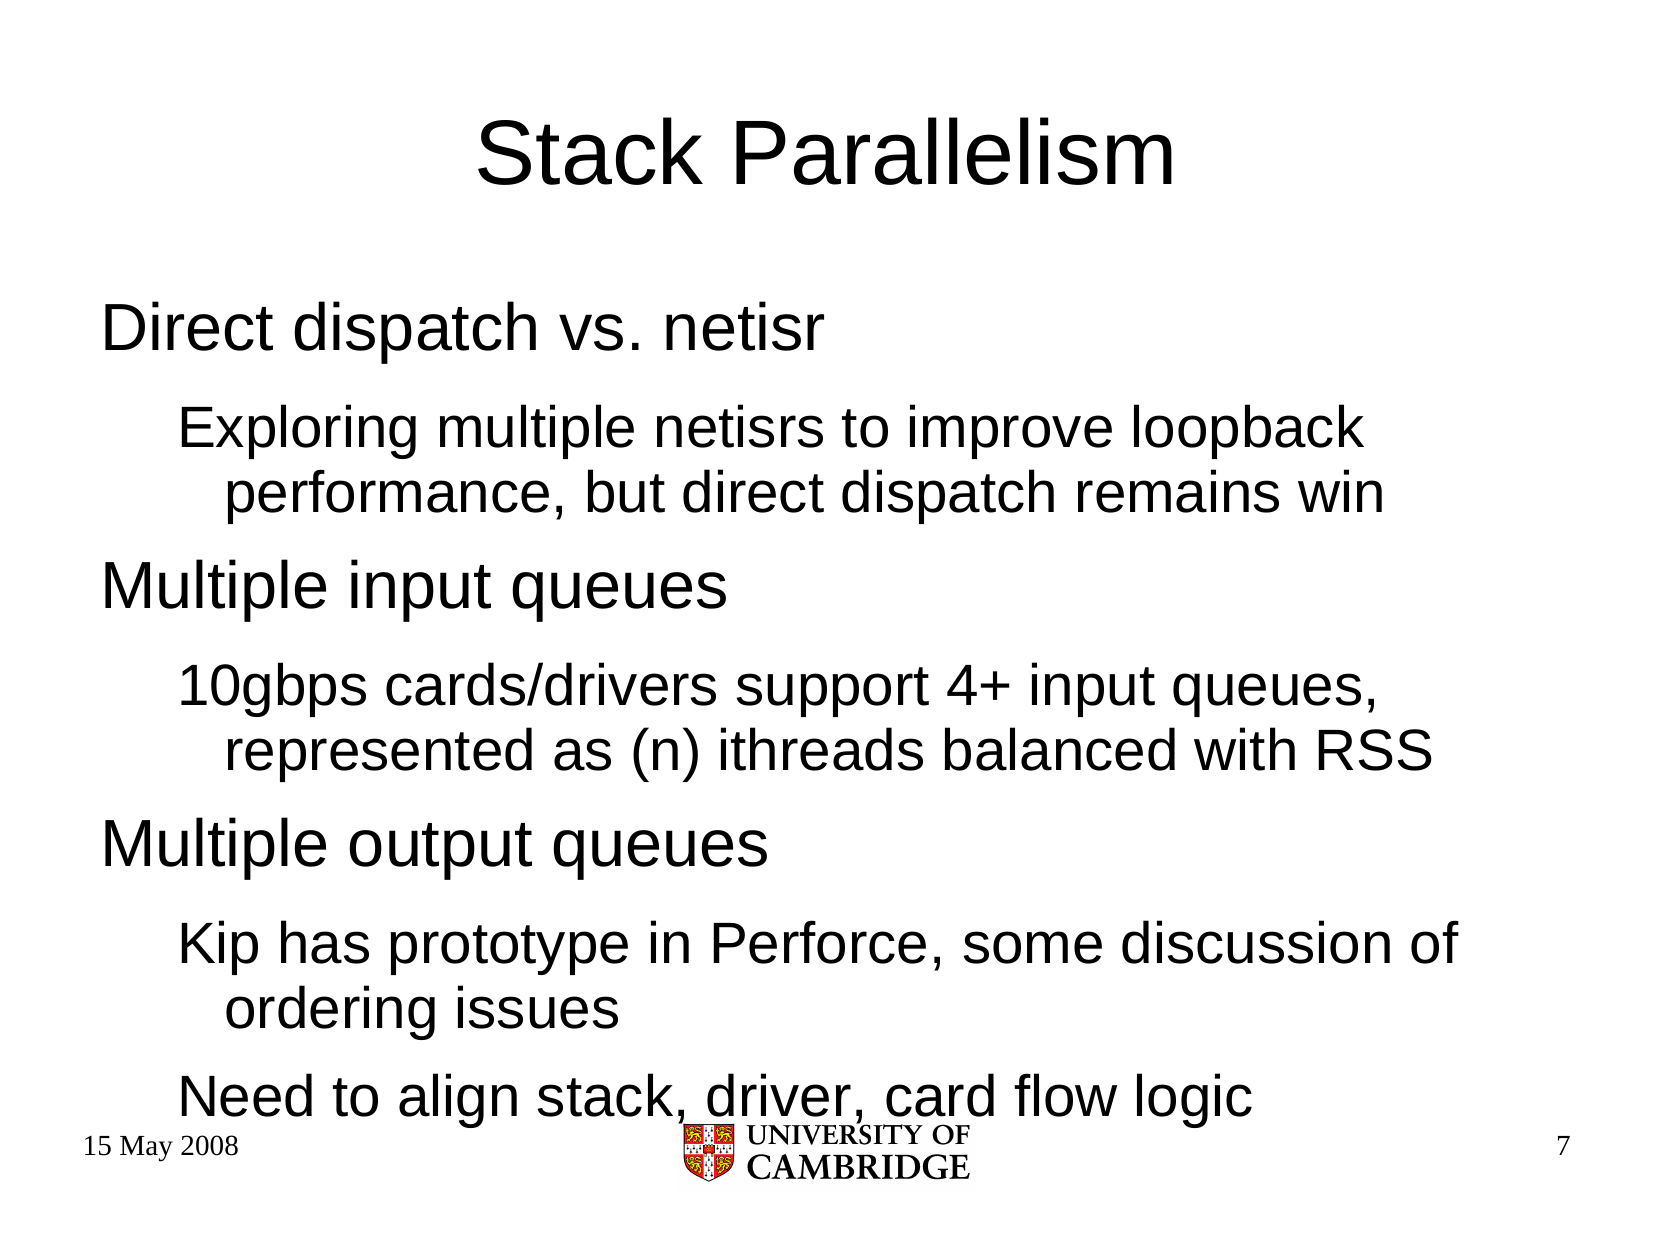

# Stack Parallelism
Direct dispatch vs. netisr
Exploring multiple netisrs to improve loopback performance, but direct dispatch remains win
Multiple input queues
10gbps cards/drivers support 4+ input queues, represented as (n) ithreads balanced with RSS
Multiple output queues
Kip has prototype in Perforce, some discussion of ordering issues
Need to align stack, driver, card flow logic
21 February 2006
7